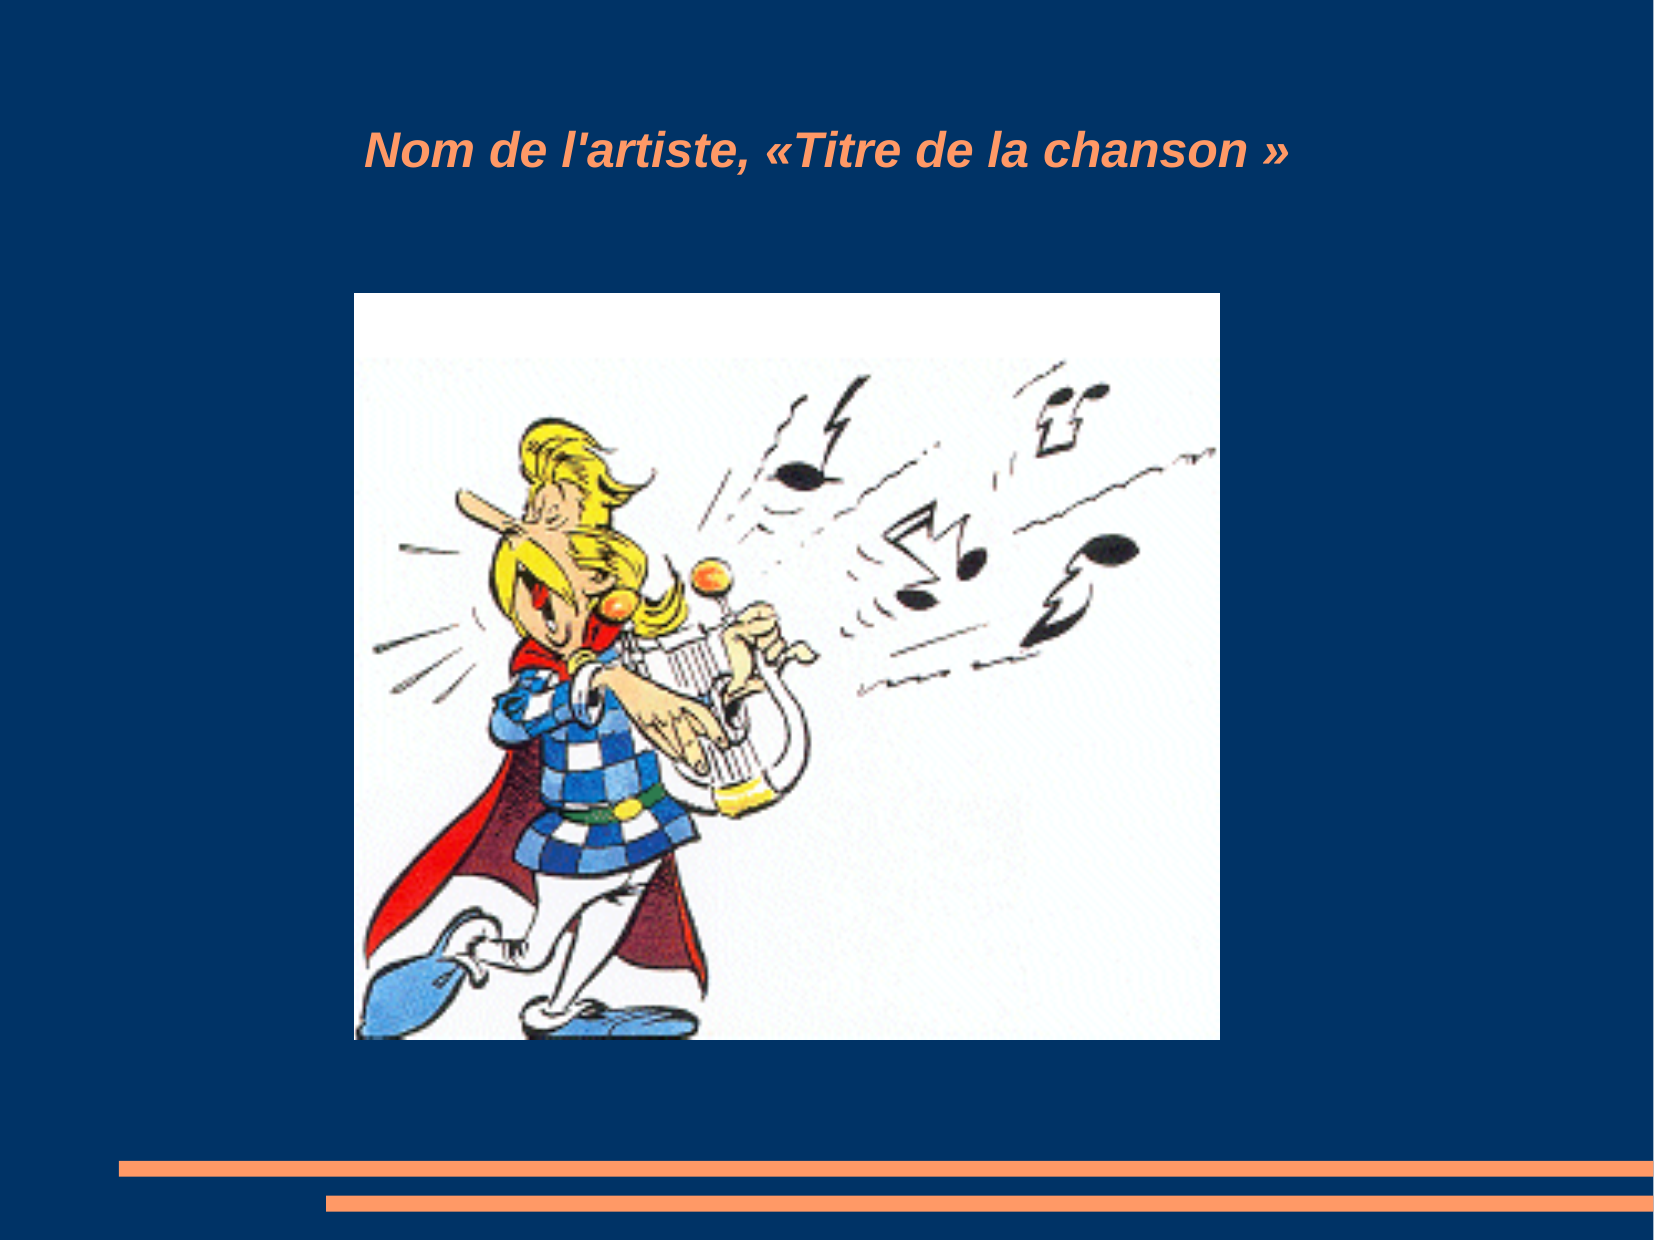

# Nom de l'artiste, «Titre de la chanson »